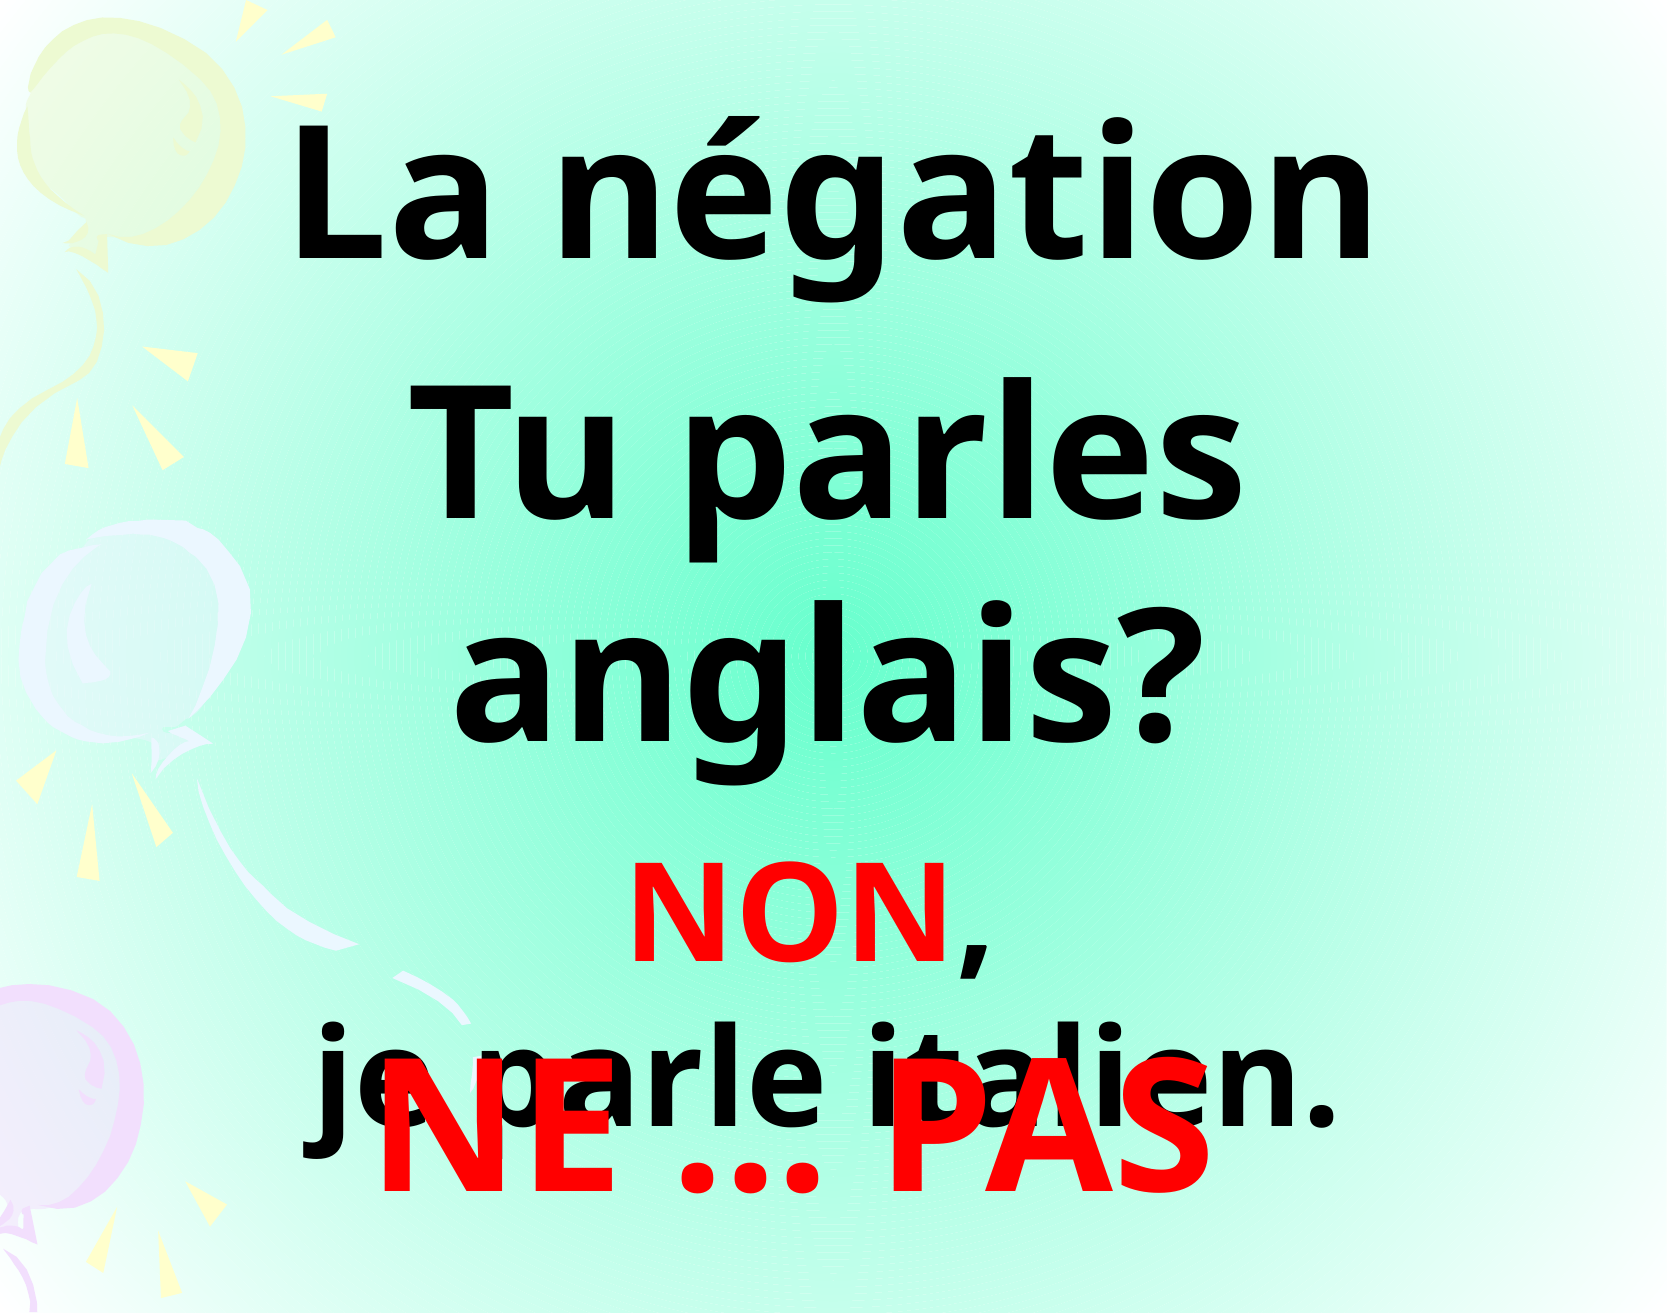

La négation
Tu parles anglais?
NON,
je parle italien.
NE ... PAS